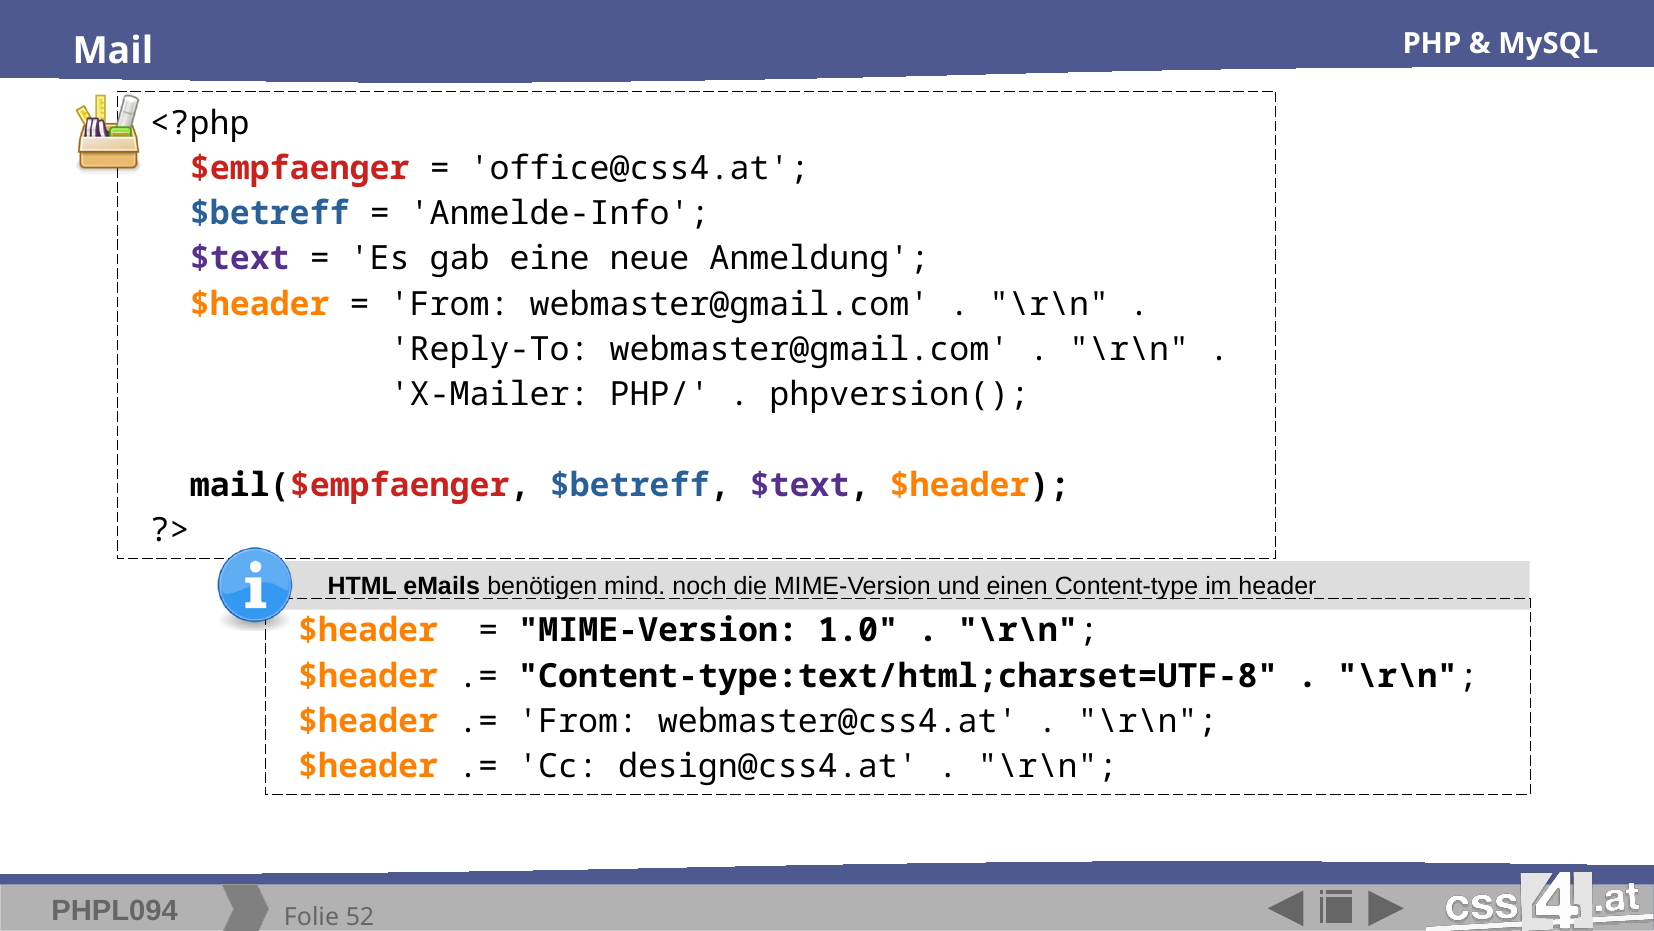

PHP & MySQL
Mail
<?php
 $empfaenger = 'office@css4.at';
 $betreff = 'Anmelde-Info';
 $text = 'Es gab eine neue Anmeldung';
 $header = 'From: webmaster@gmail.com' . "\r\n" .
 'Reply-To: webmaster@gmail.com' . "\r\n" .
 'X-Mailer: PHP/' . phpversion();
 mail($empfaenger, $betreff, $text, $header);
?>
HTML eMails benötigen mind. noch die MIME-Version und einen Content-type im header
$header = "MIME-Version: 1.0" . "\r\n";
$header .= "Content-type:text/html;charset=UTF-8" . "\r\n";
$header .= 'From: webmaster@css4.at' . "\r\n";
$header .= 'Cc: design@css4.at' . "\r\n";
PHPL094
Folie